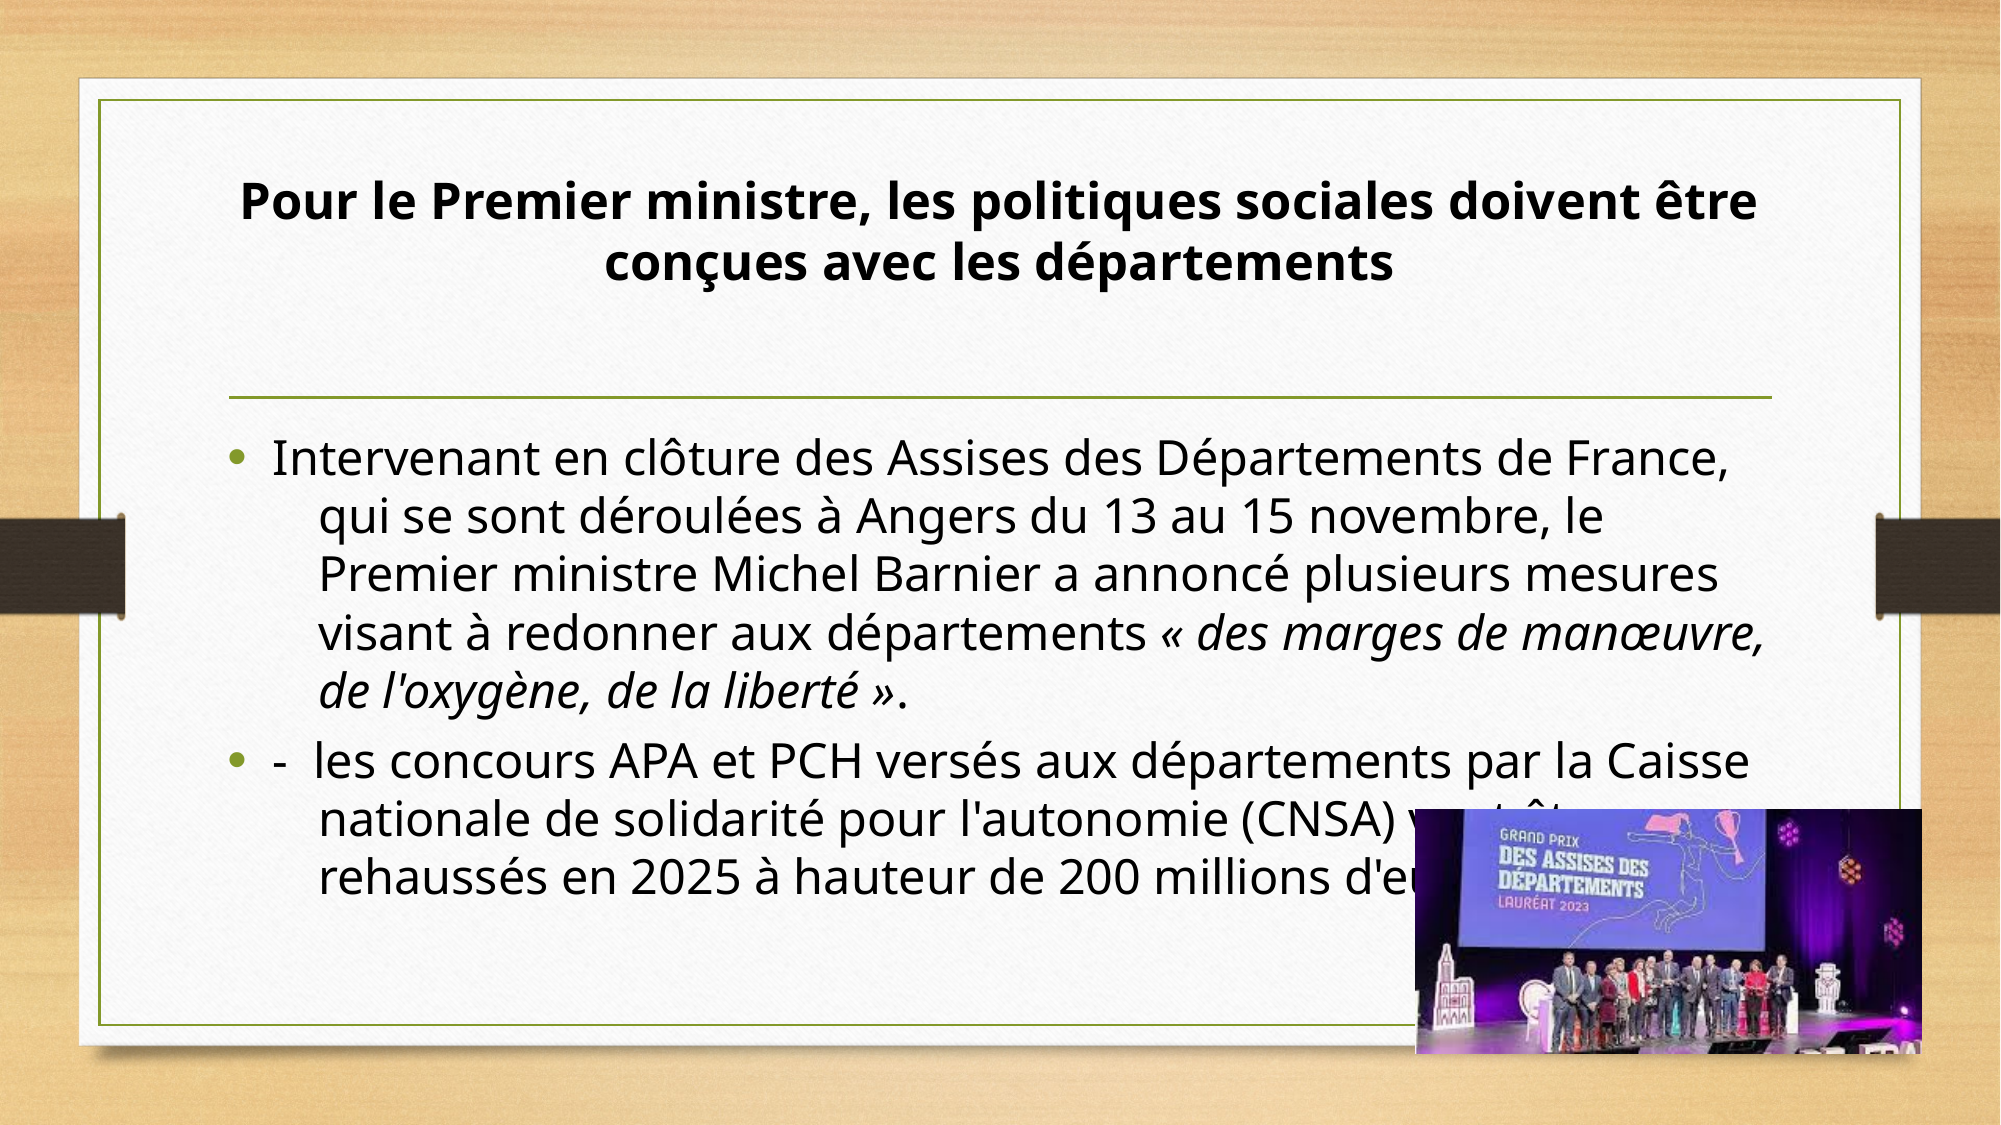

# Pour le Premier ministre, les politiques sociales doivent être conçues avec les départements
Intervenant en clôture des Assises des Départements de France, qui se sont déroulées à Angers du 13 au 15 novembre, le Premier ministre Michel Barnier a annoncé plusieurs mesures visant à redonner aux départements « des marges de manœuvre, de l'oxygène, de la liberté ».
- les concours APA et PCH versés aux départements par la Caisse nationale de solidarité pour l'autonomie (CNSA) vont être rehaussés en 2025 à hauteur de 200 millions d'euros (M€).